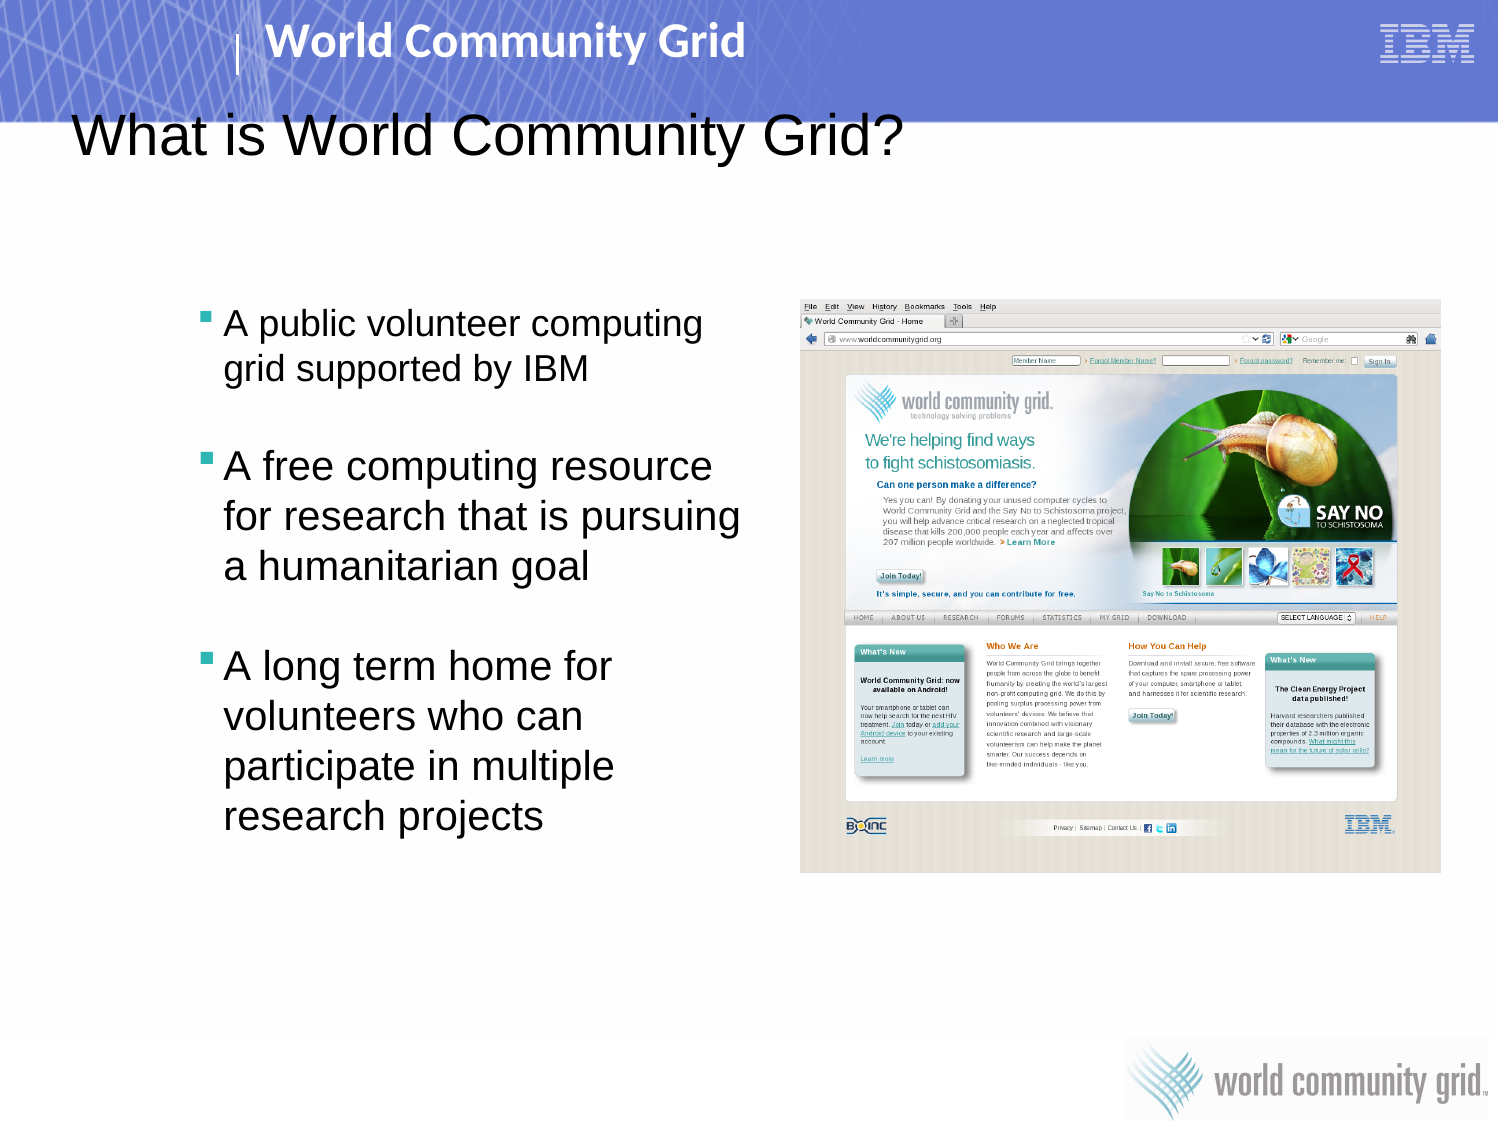

# What is World Community Grid?
A public volunteer computing grid supported by IBM
A free computing resource for research that is pursuing a humanitarian goal
A long term home for volunteers who can participate in multiple research projects